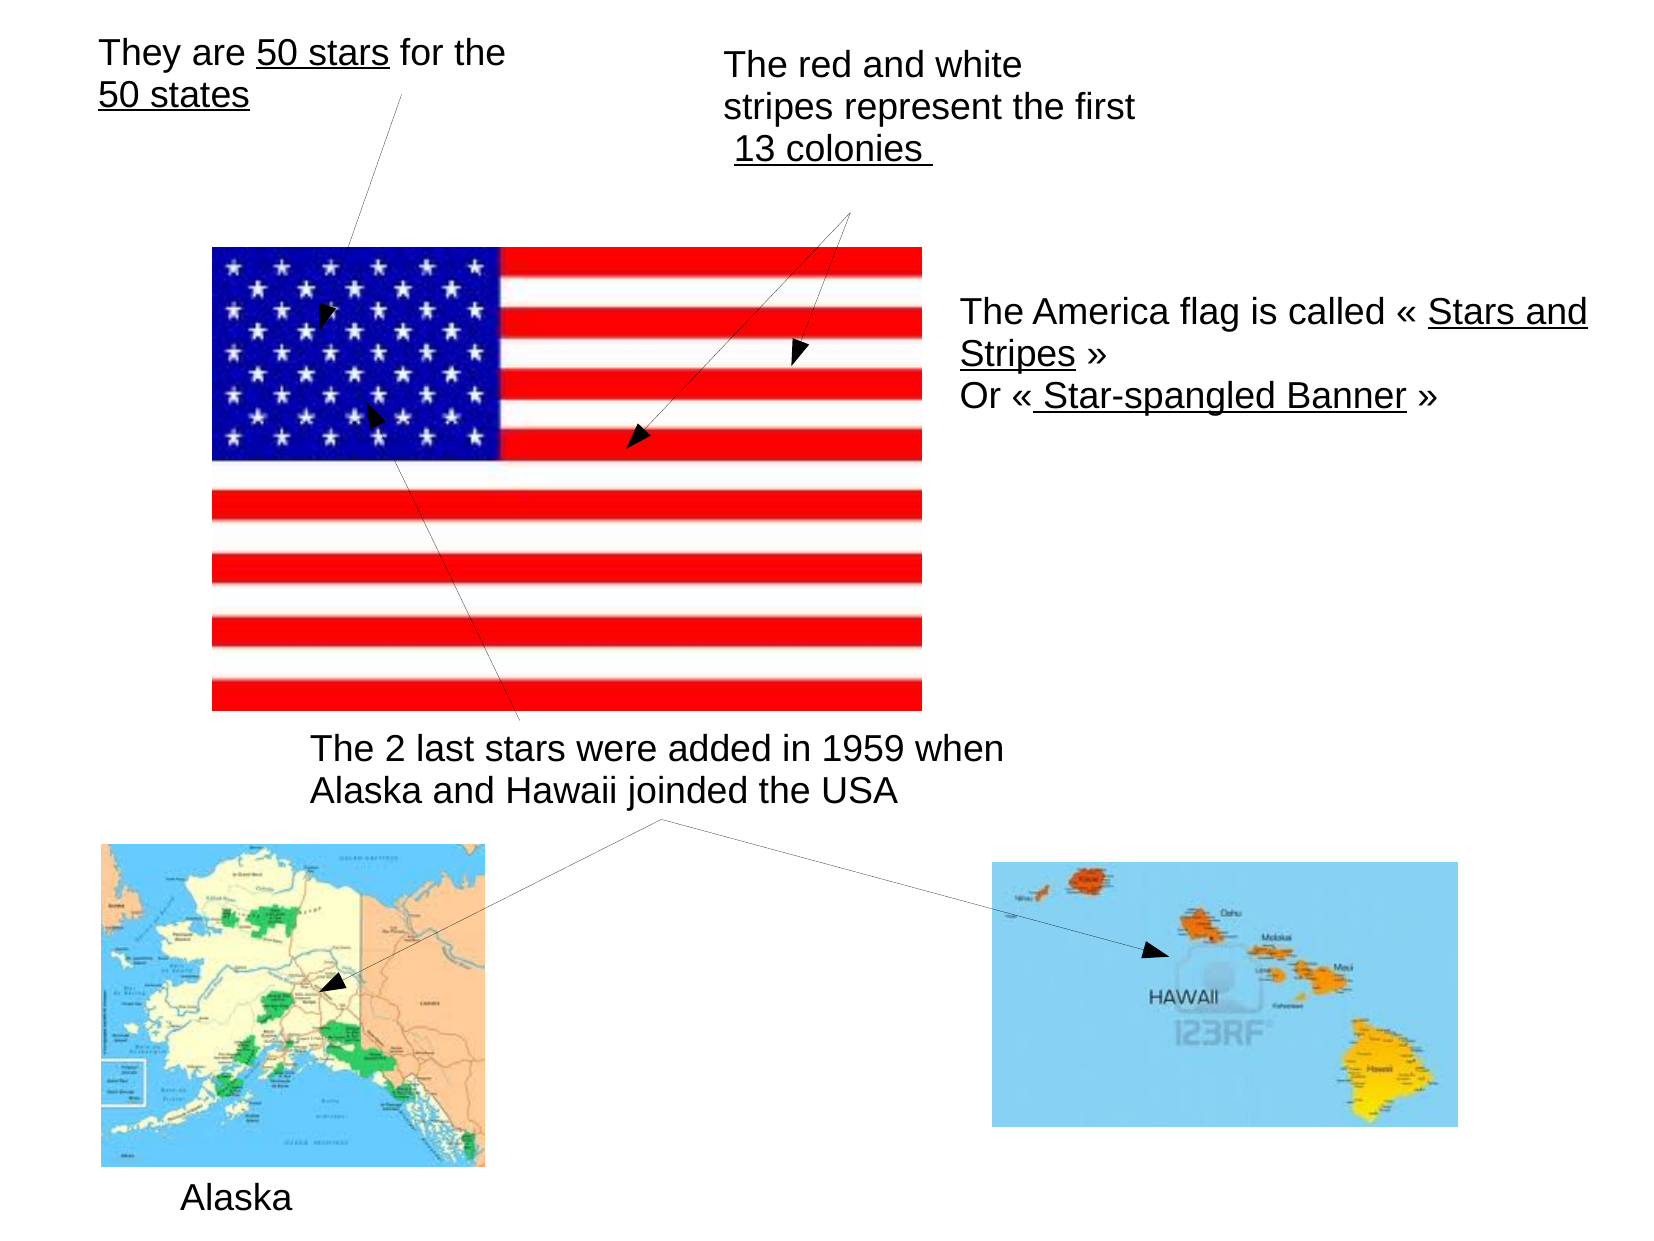

They are 50 stars for the
50 states
The red and white stripes represent the first 13 colonies
The America flag is called « Stars and Stripes »
Or « Star-spangled Banner »
The 2 last stars were added in 1959 when Alaska and Hawaii joinded the USA
Alaska